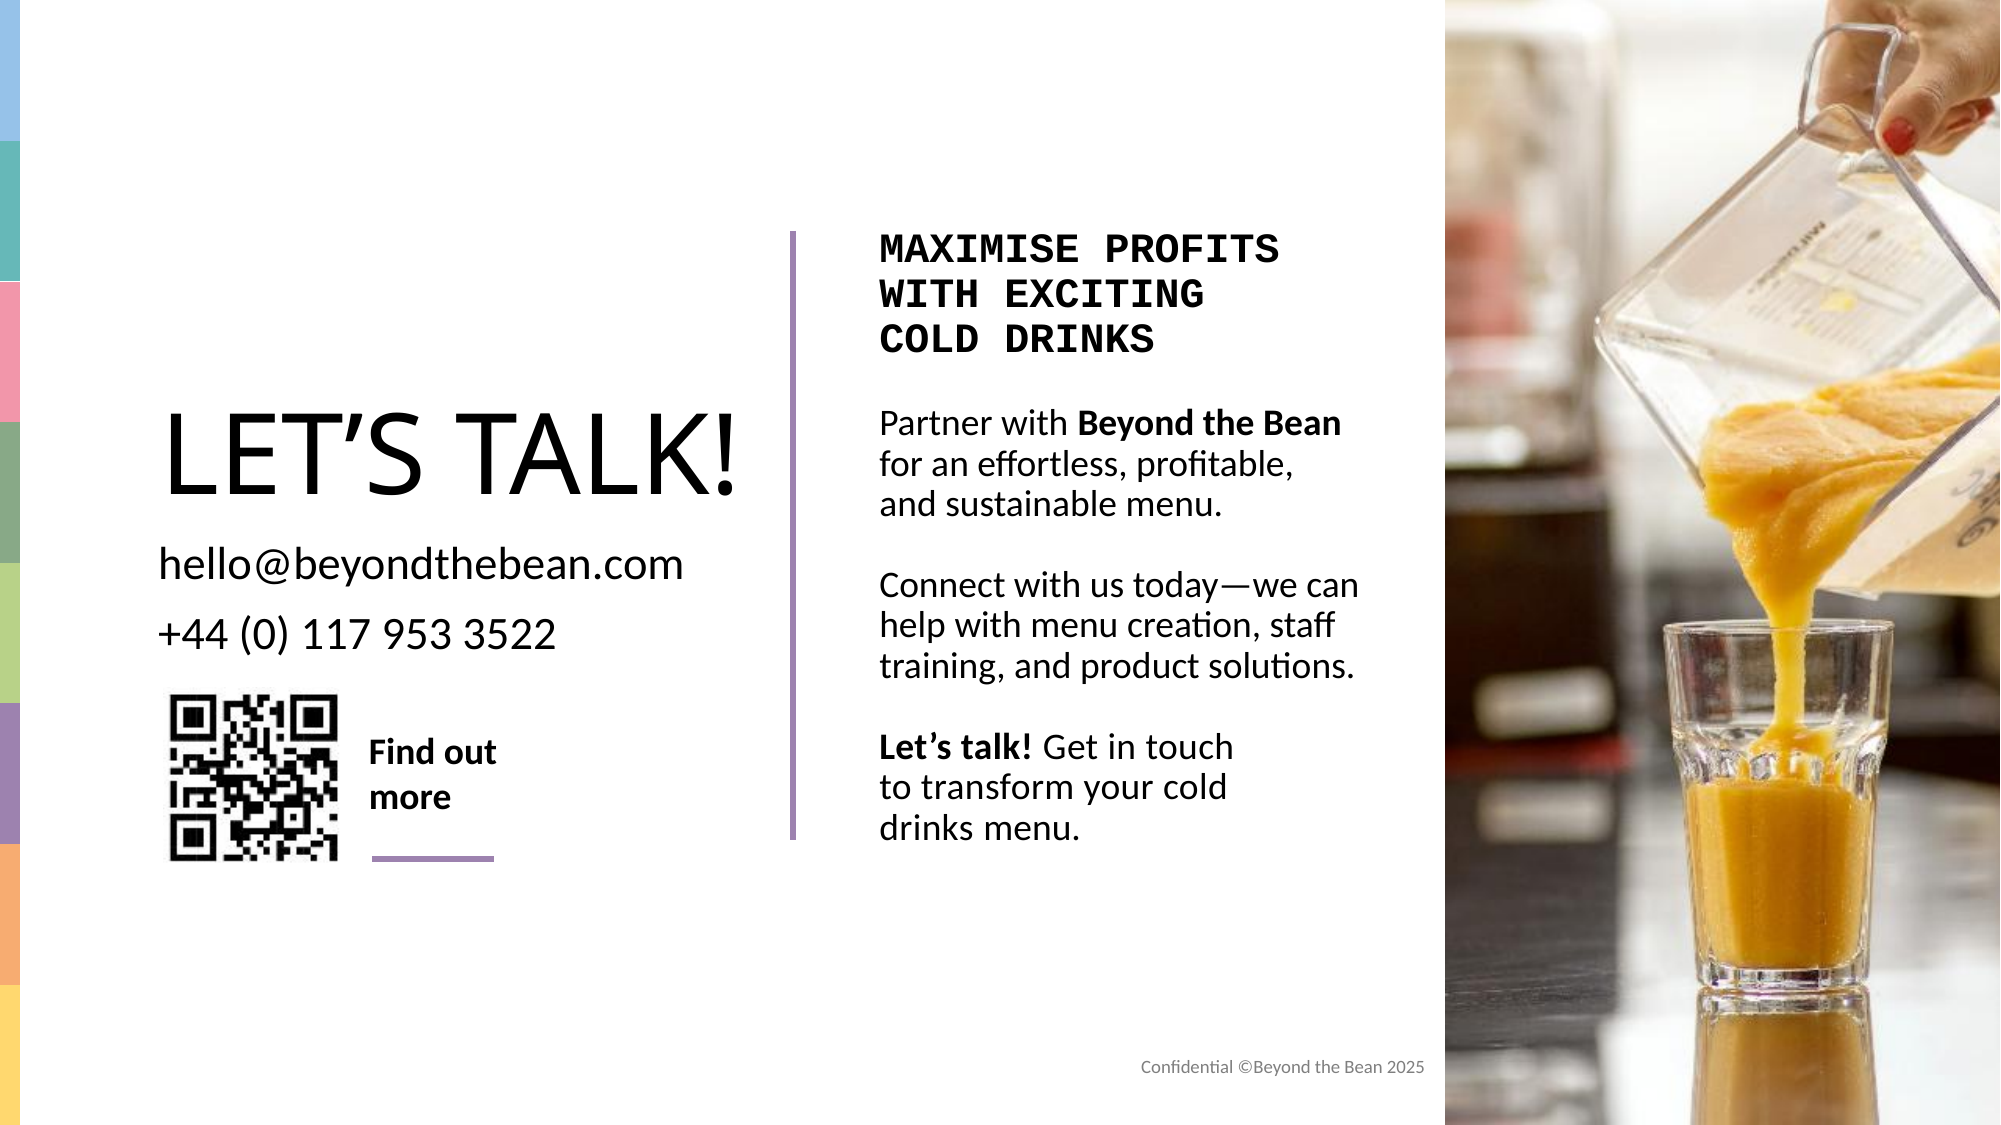

hello@beyondthebean.com
+44 (0) 117 953 3522
Maximise profits with exciting cold drinks
Partner with Beyond the Bean for an effortless, profitable,
and sustainable menu.
Connect with us today—we can
help with menu creation, staff training, and product solutions.
Let’s talk! Get in touch
to transform your cold
drinks menu.
LET’S TALK!
hello@beyondthebean.com
+44 (0) 117 953 3522
Find out more
Confidential ©Beyond the Bean 2025